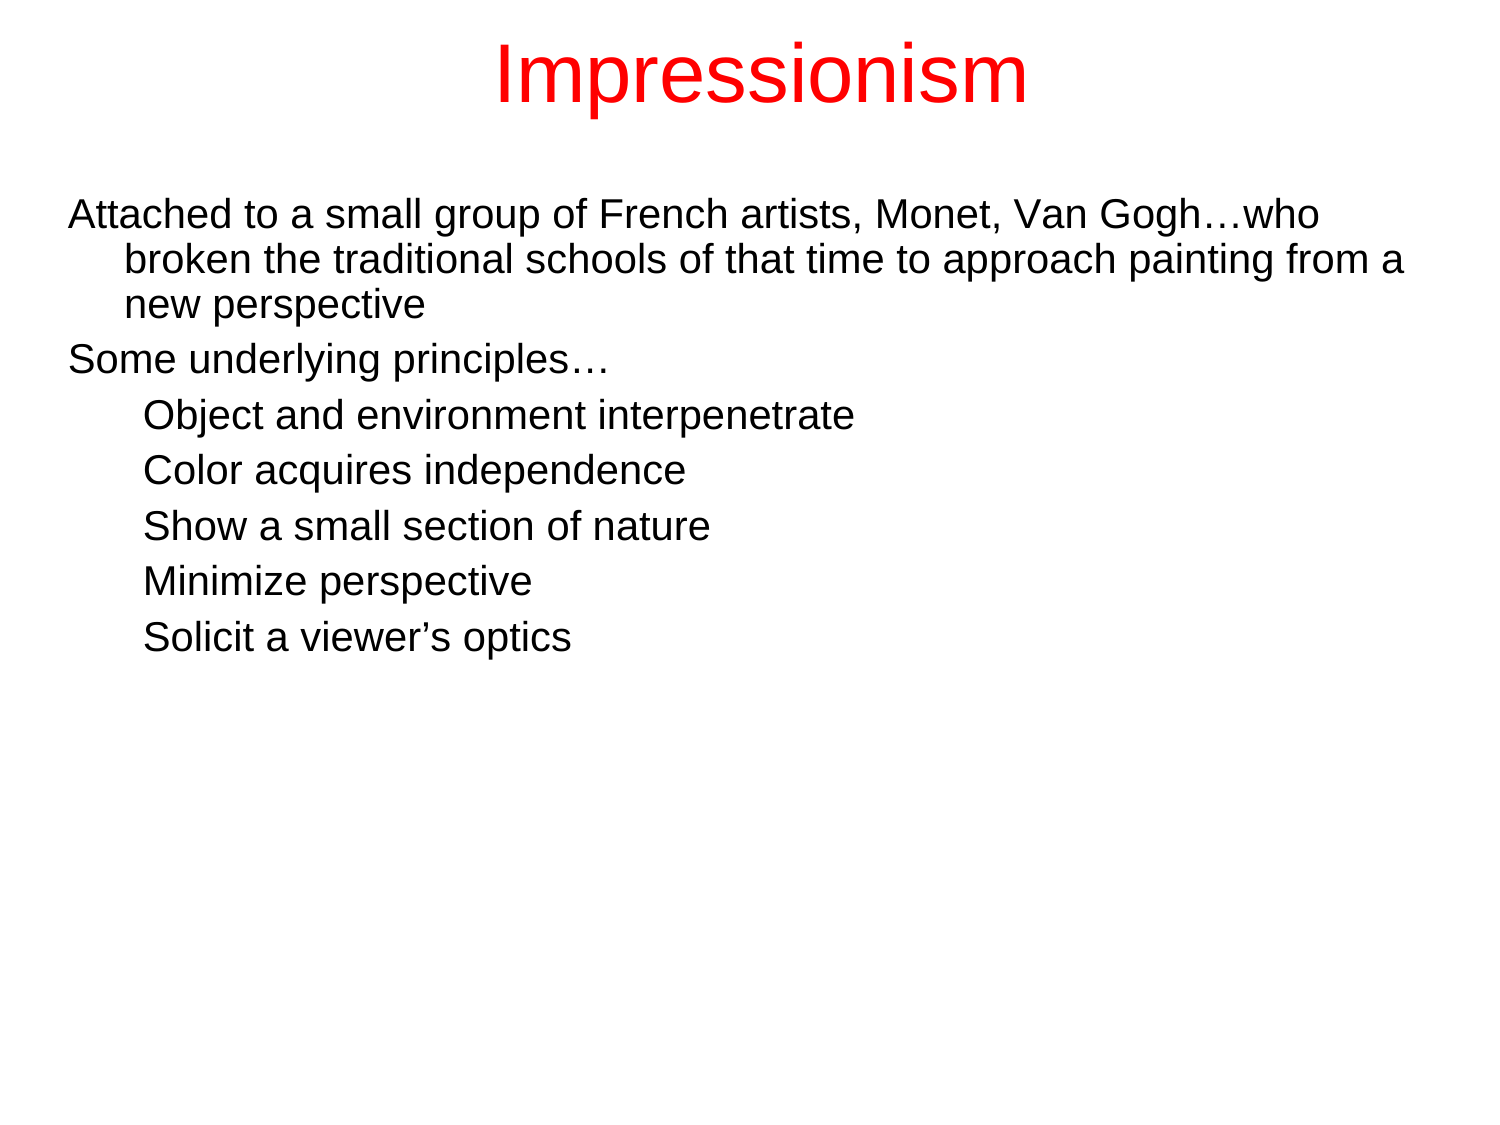

# Impressionism
Attached to a small group of French artists, Monet, Van Gogh…who broken the traditional schools of that time to approach painting from a new perspective
Some underlying principles…
Object and environment interpenetrate
Color acquires independence
Show a small section of nature
Minimize perspective
Solicit a viewer’s optics